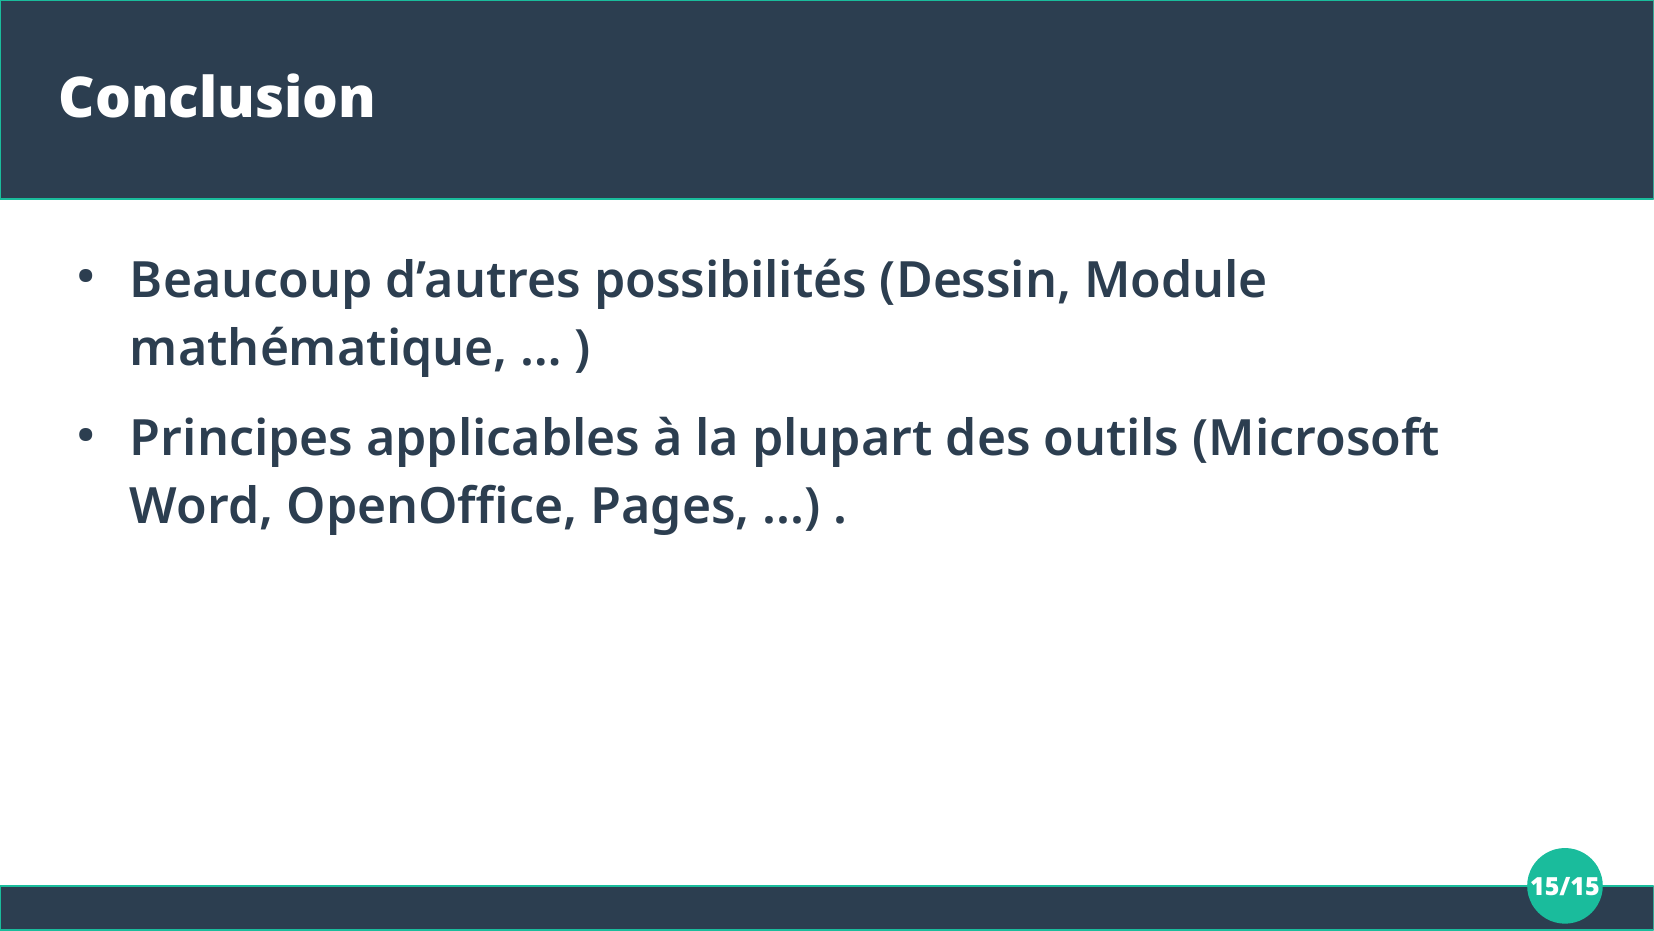

# Conclusion
Beaucoup d’autres possibilités (Dessin, Module mathématique, … )
Principes applicables à la plupart des outils (Microsoft Word, OpenOffice, Pages, ...) .
15